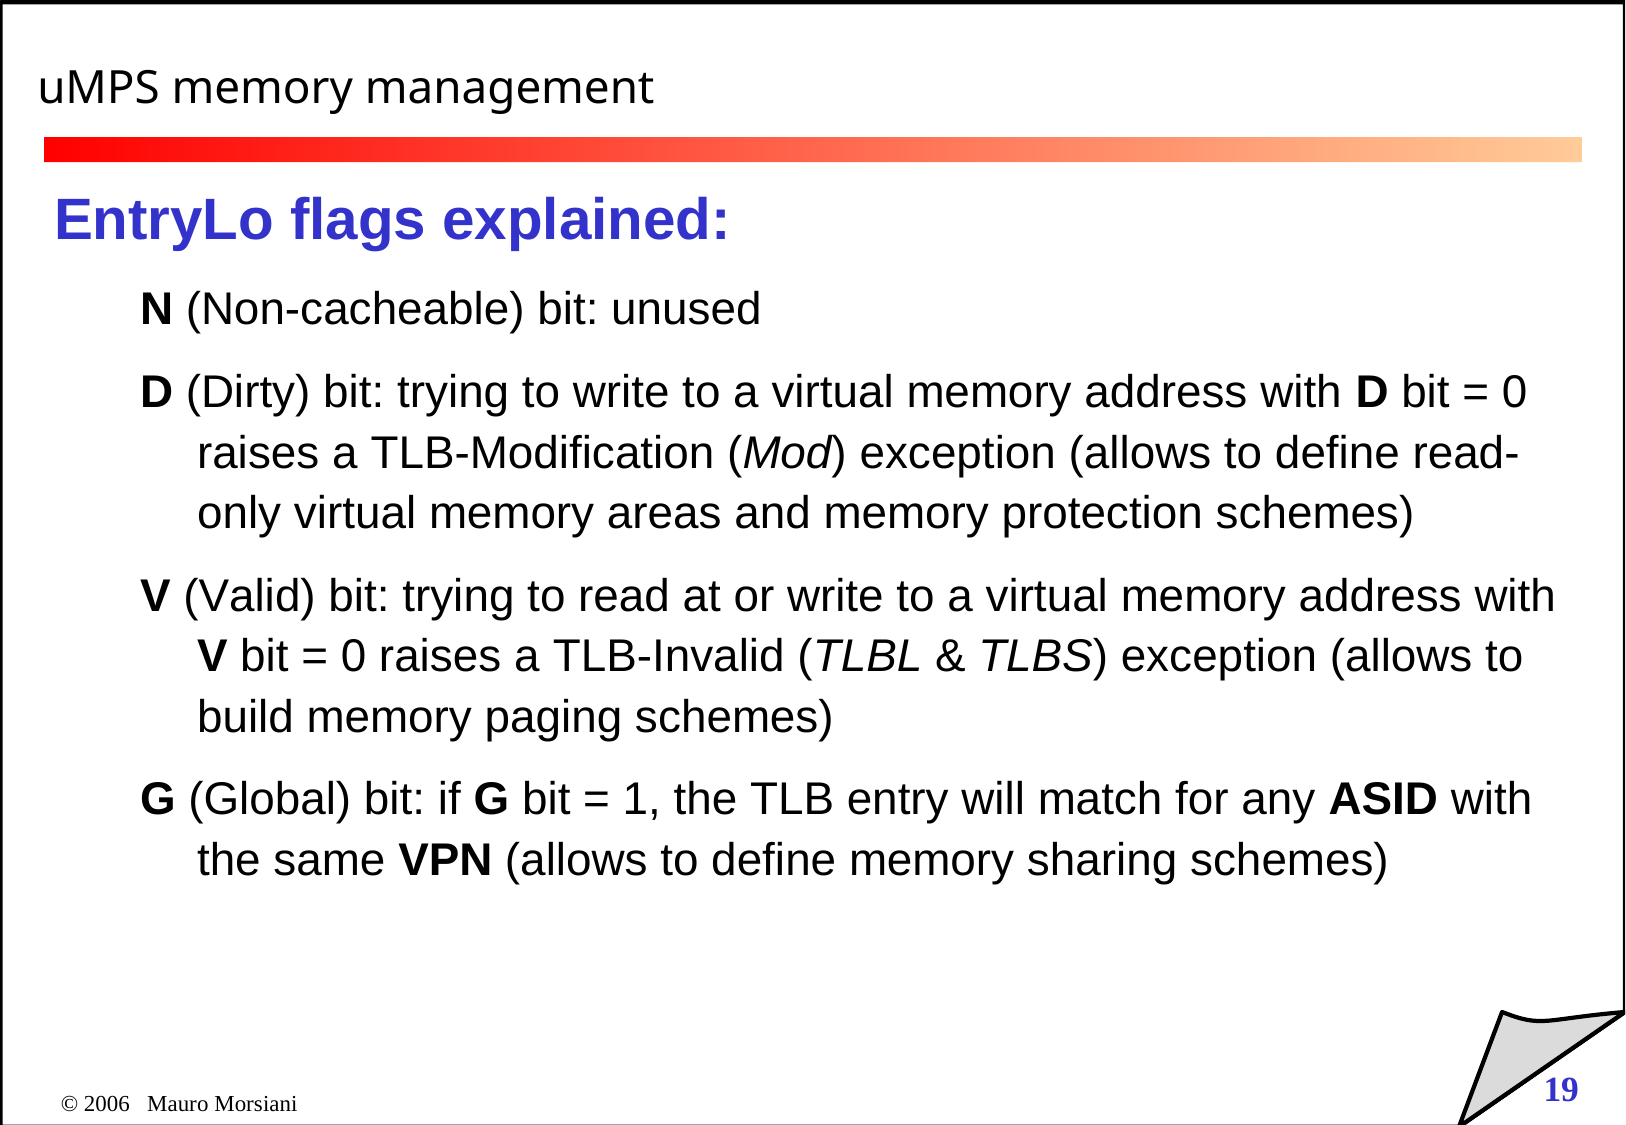

# uMPS memory management
EntryLo flags explained:
N (Non-cacheable) bit: unused
D (Dirty) bit: trying to write to a virtual memory address with D bit = 0 raises a TLB-Modification (Mod) exception (allows to define read-only virtual memory areas and memory protection schemes)
V (Valid) bit: trying to read at or write to a virtual memory address with V bit = 0 raises a TLB-Invalid (TLBL & TLBS) exception (allows to build memory paging schemes)
G (Global) bit: if G bit = 1, the TLB entry will match for any ASID with the same VPN (allows to define memory sharing schemes)